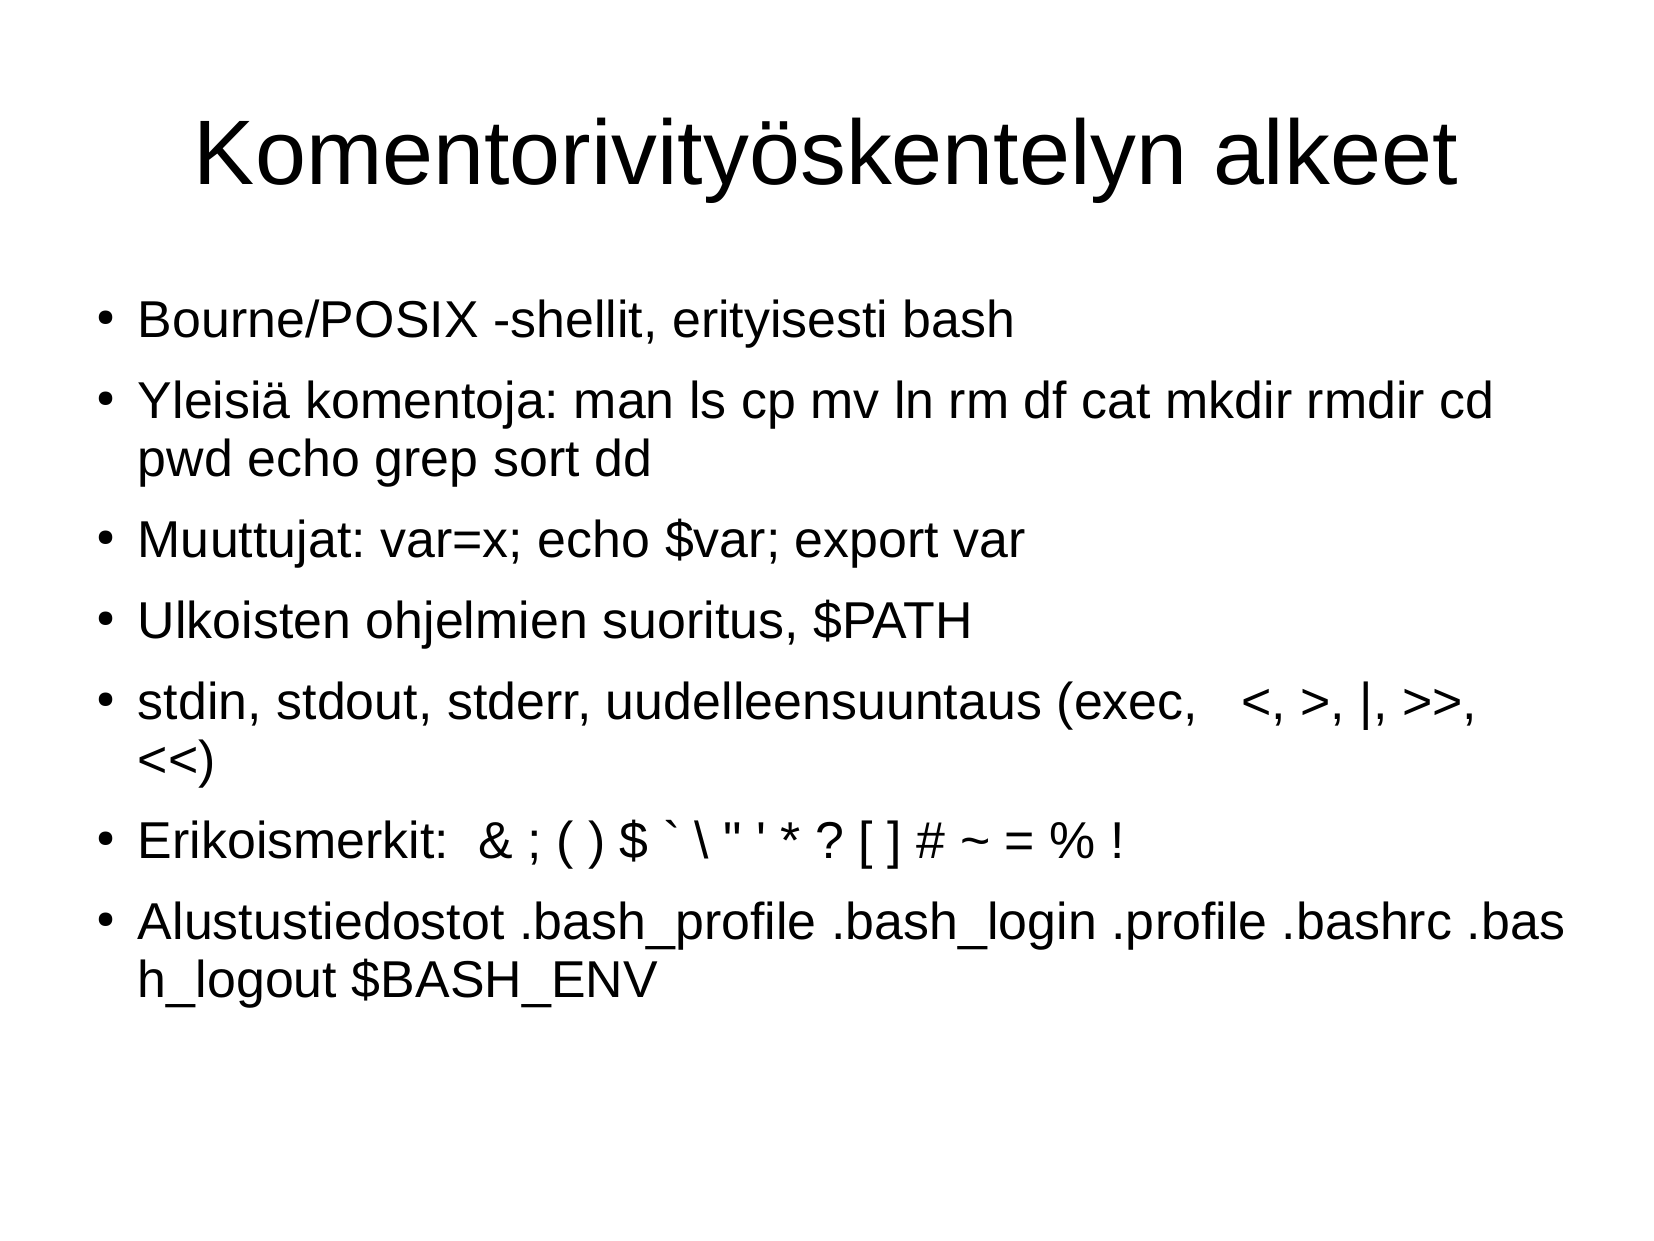

# Komentorivityöskentelyn alkeet
Bourne/POSIX -shellit, erityisesti bash
Yleisiä komentoja: man ls cp mv ln rm df cat mkdir rmdir cd pwd echo grep sort dd
Muuttujat: var=x; echo $var; export var
Ulkoisten ohjelmien suoritus, $PATH
stdin, stdout, stderr, uudelleensuuntaus (exec, <, >, |, >>, <<)
Erikoismerkit: & ; ( ) $ ` \ " ' * ? [ ] # ~ = % !
Alustustiedostot .bash_profile .bash_login .profile .bashrc .bash_logout $BASH_ENV